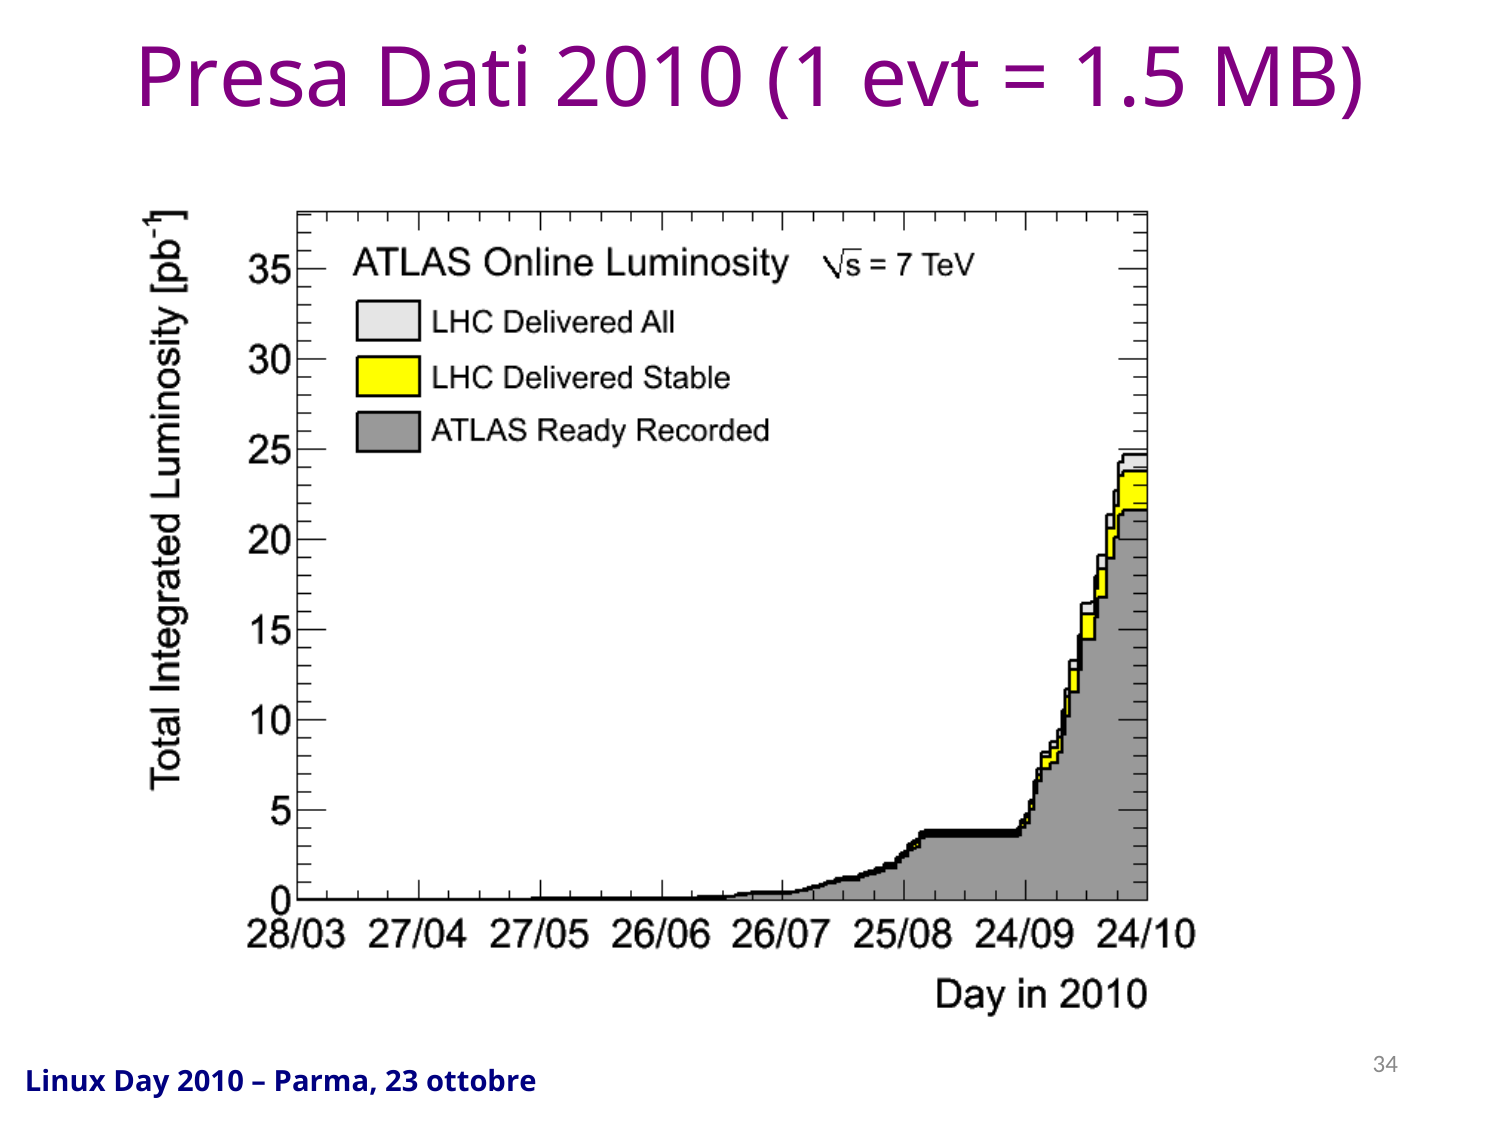

Presa Dati 2010 (1 evt = 1.5 MB)‏
34